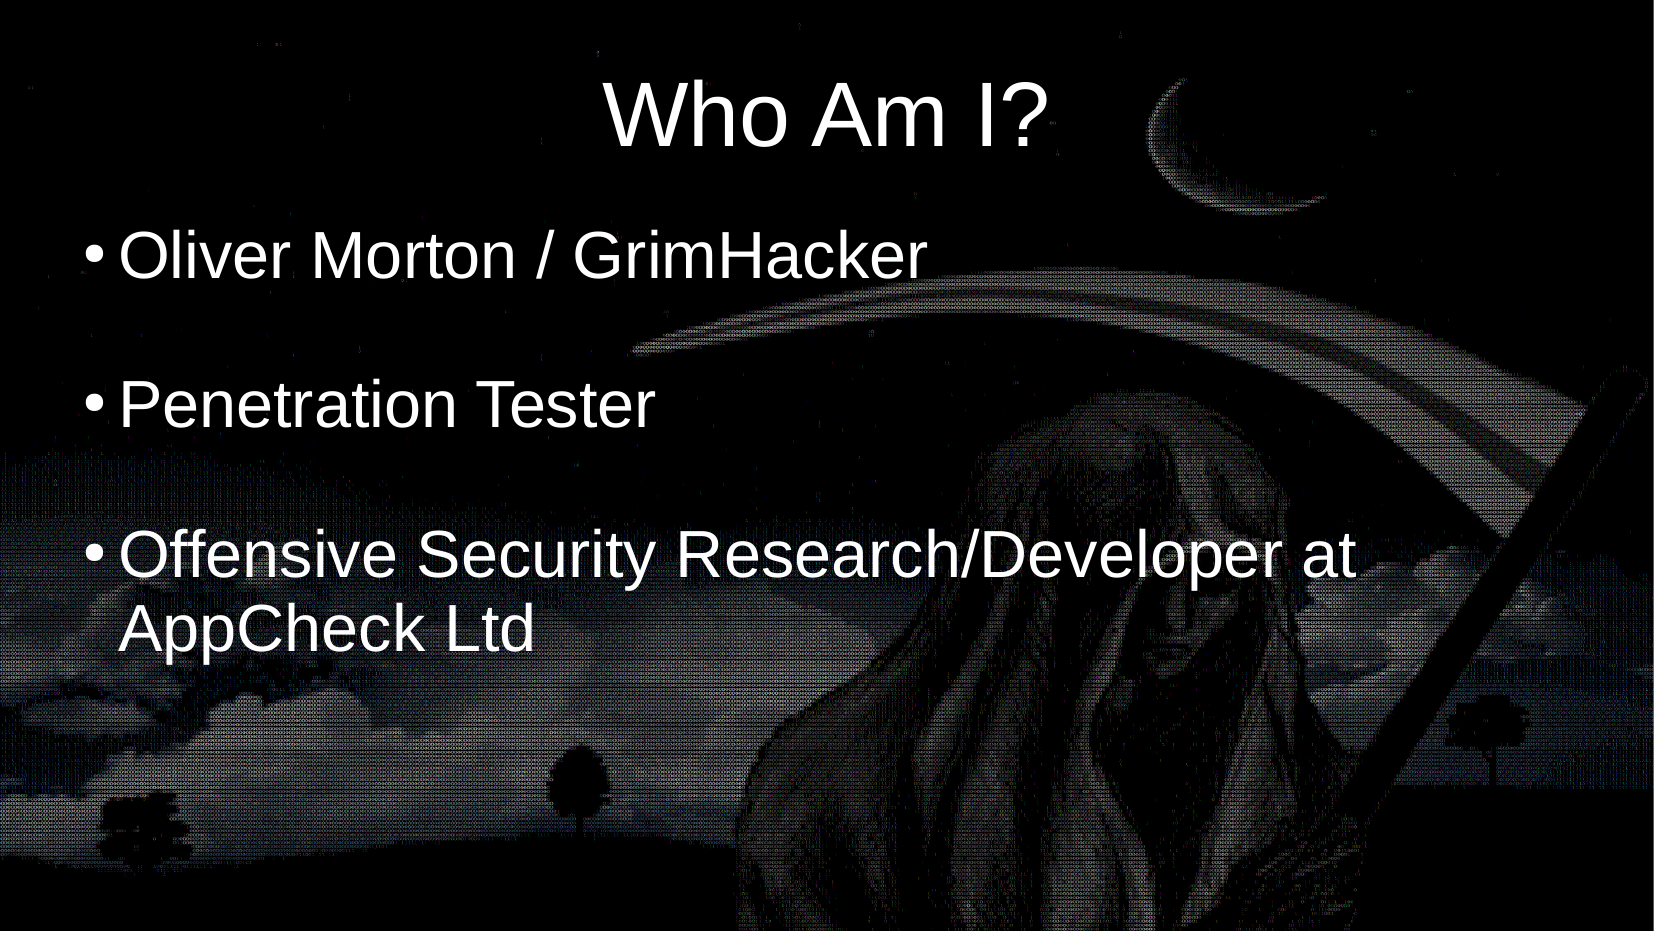

# Who Am I?
Oliver Morton / GrimHacker
Penetration Tester
Offensive Security Research/Developer at AppCheck Ltd